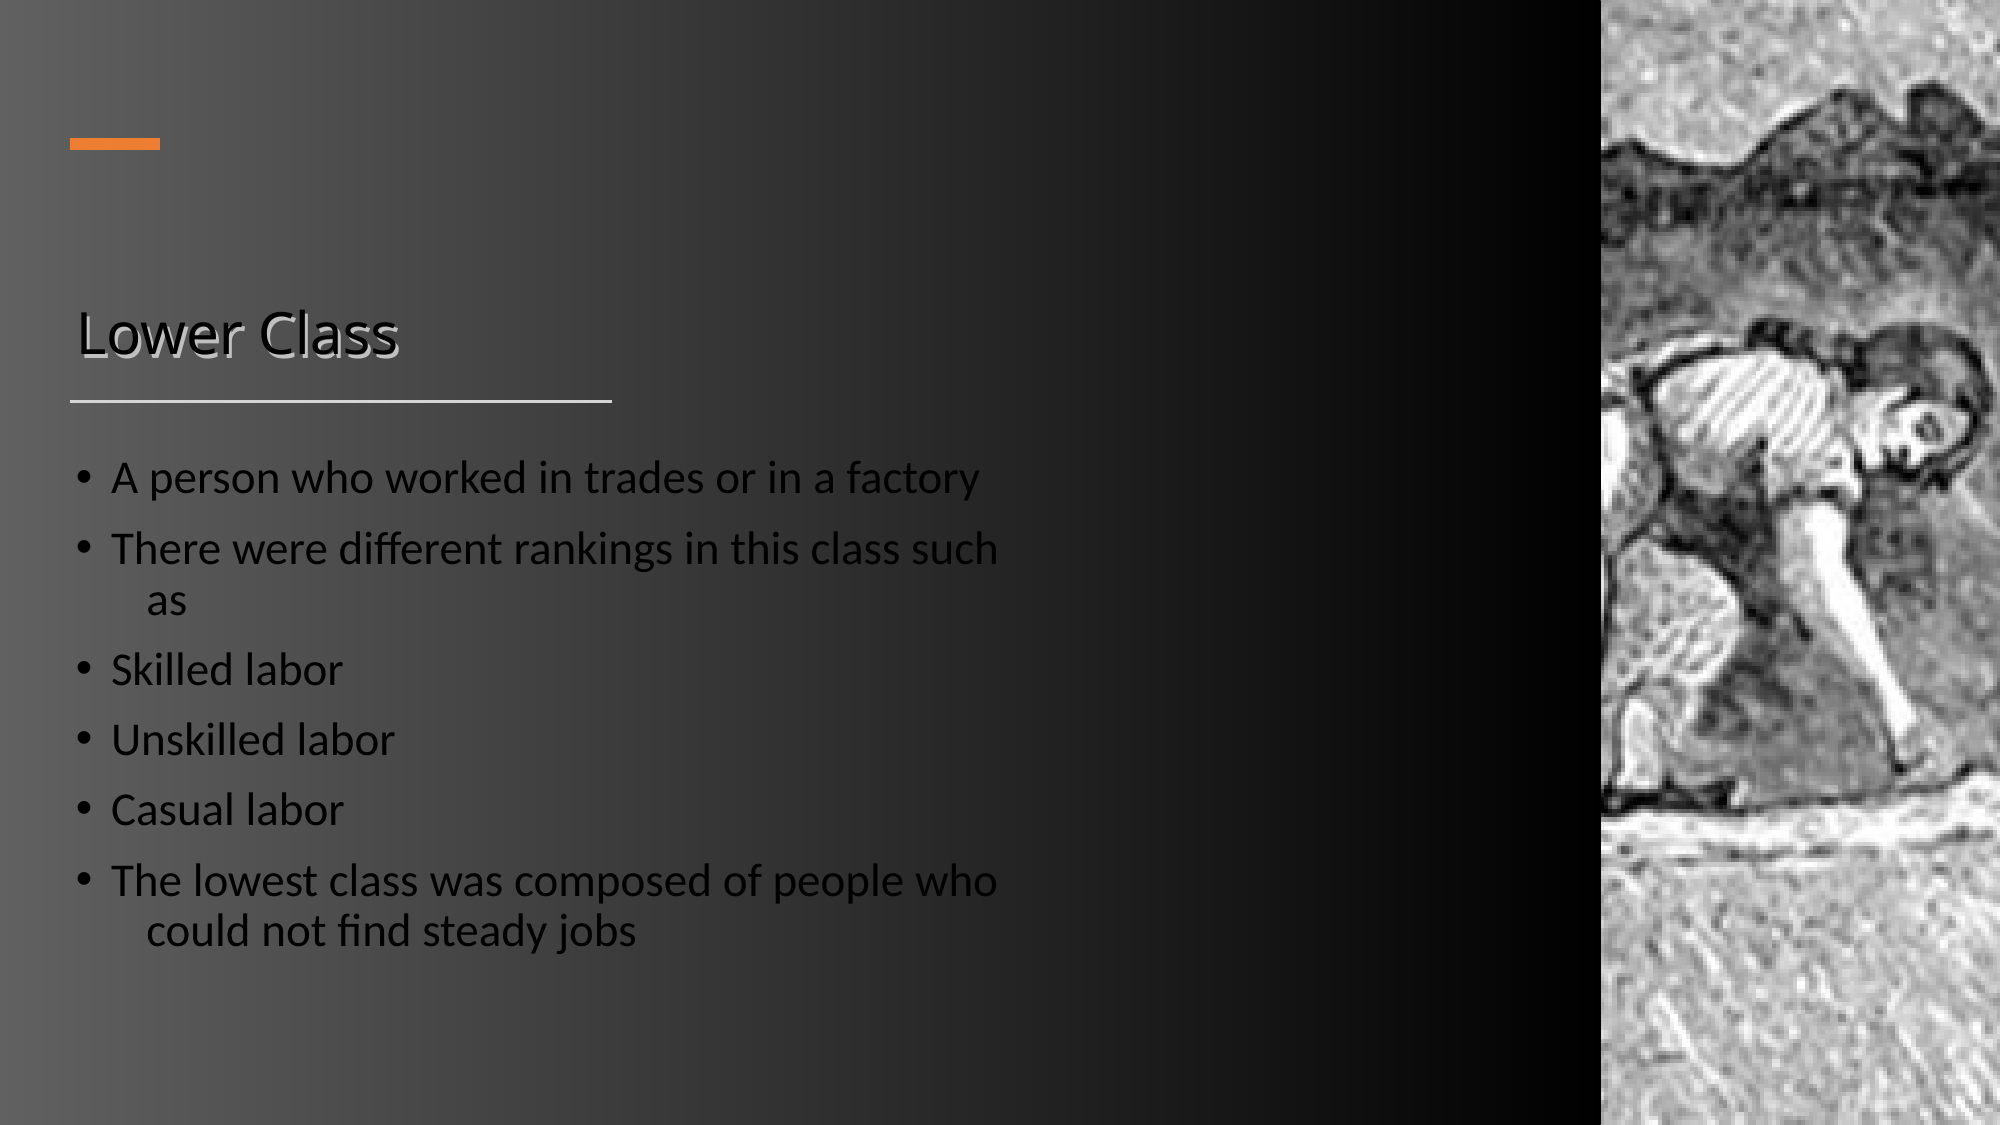

Lower Class
# A person who worked in trades or in a factory
There were different rankings in this class such as
Skilled labor
Unskilled labor
Casual labor
The lowest class was composed of people who could not find steady jobs